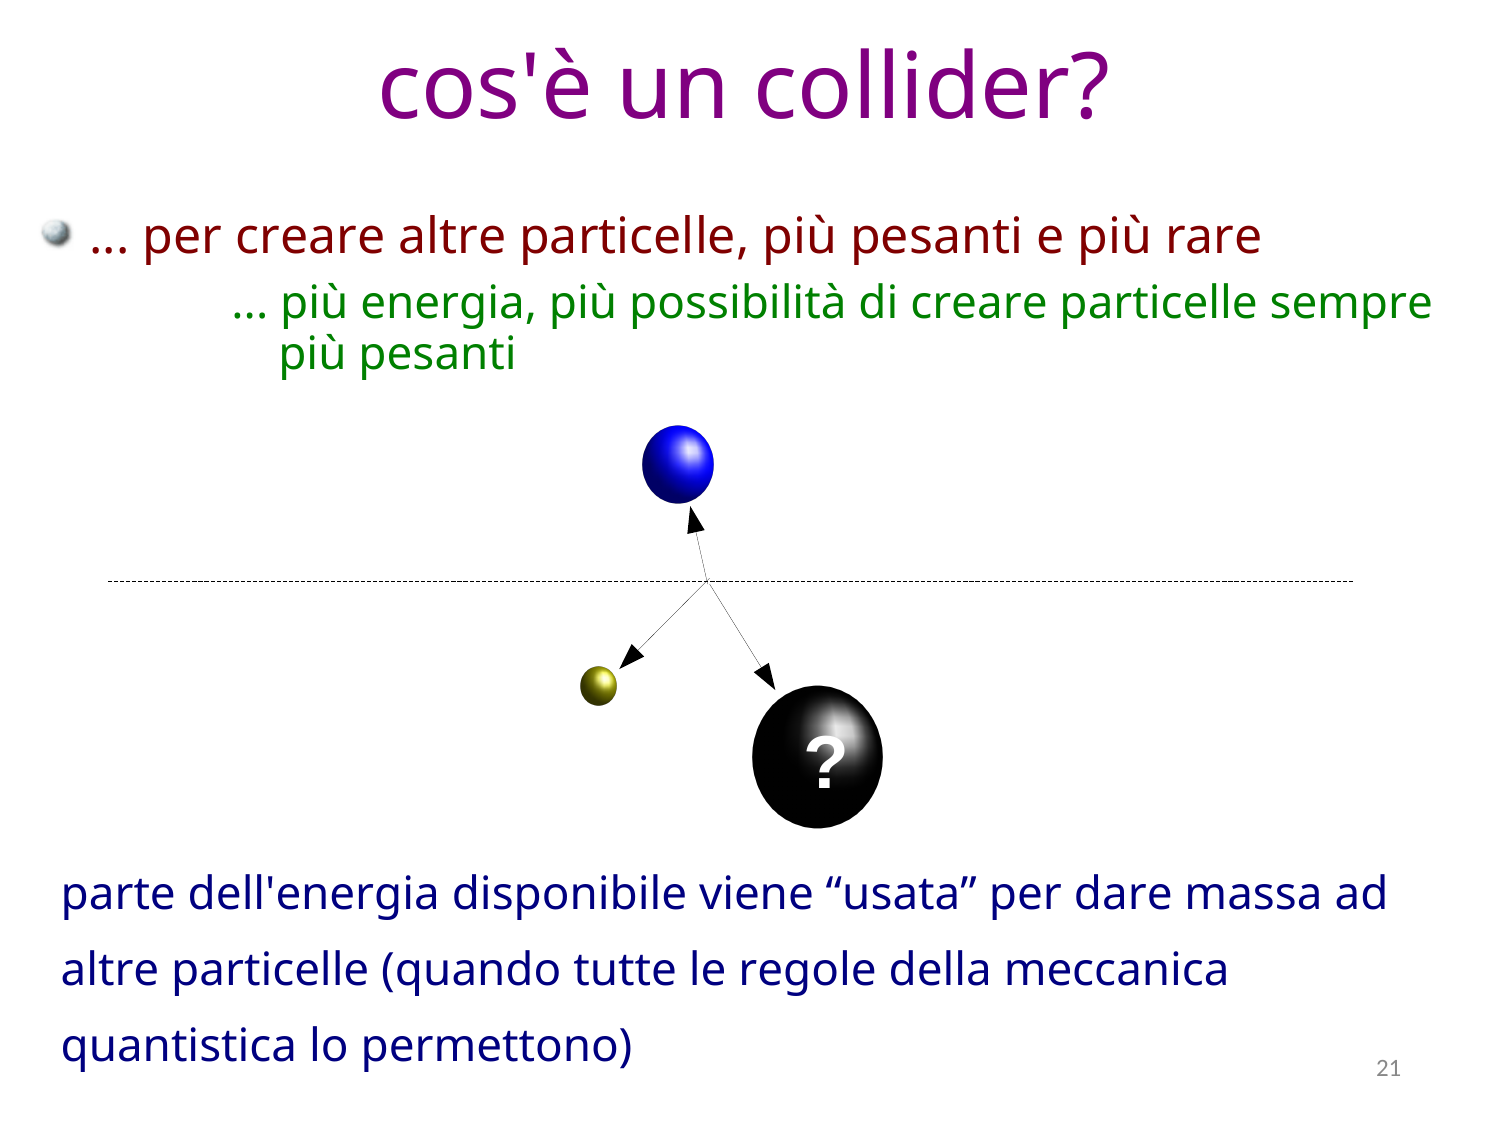

cos'è un collider?
# ... per creare altre particelle, più pesanti e più rare
... più energia, più possibilità di creare particelle sempre più pesanti
?
parte dell'energia disponibile viene “usata” per dare massa ad altre particelle (quando tutte le regole della meccanica quantistica lo permettono)
21